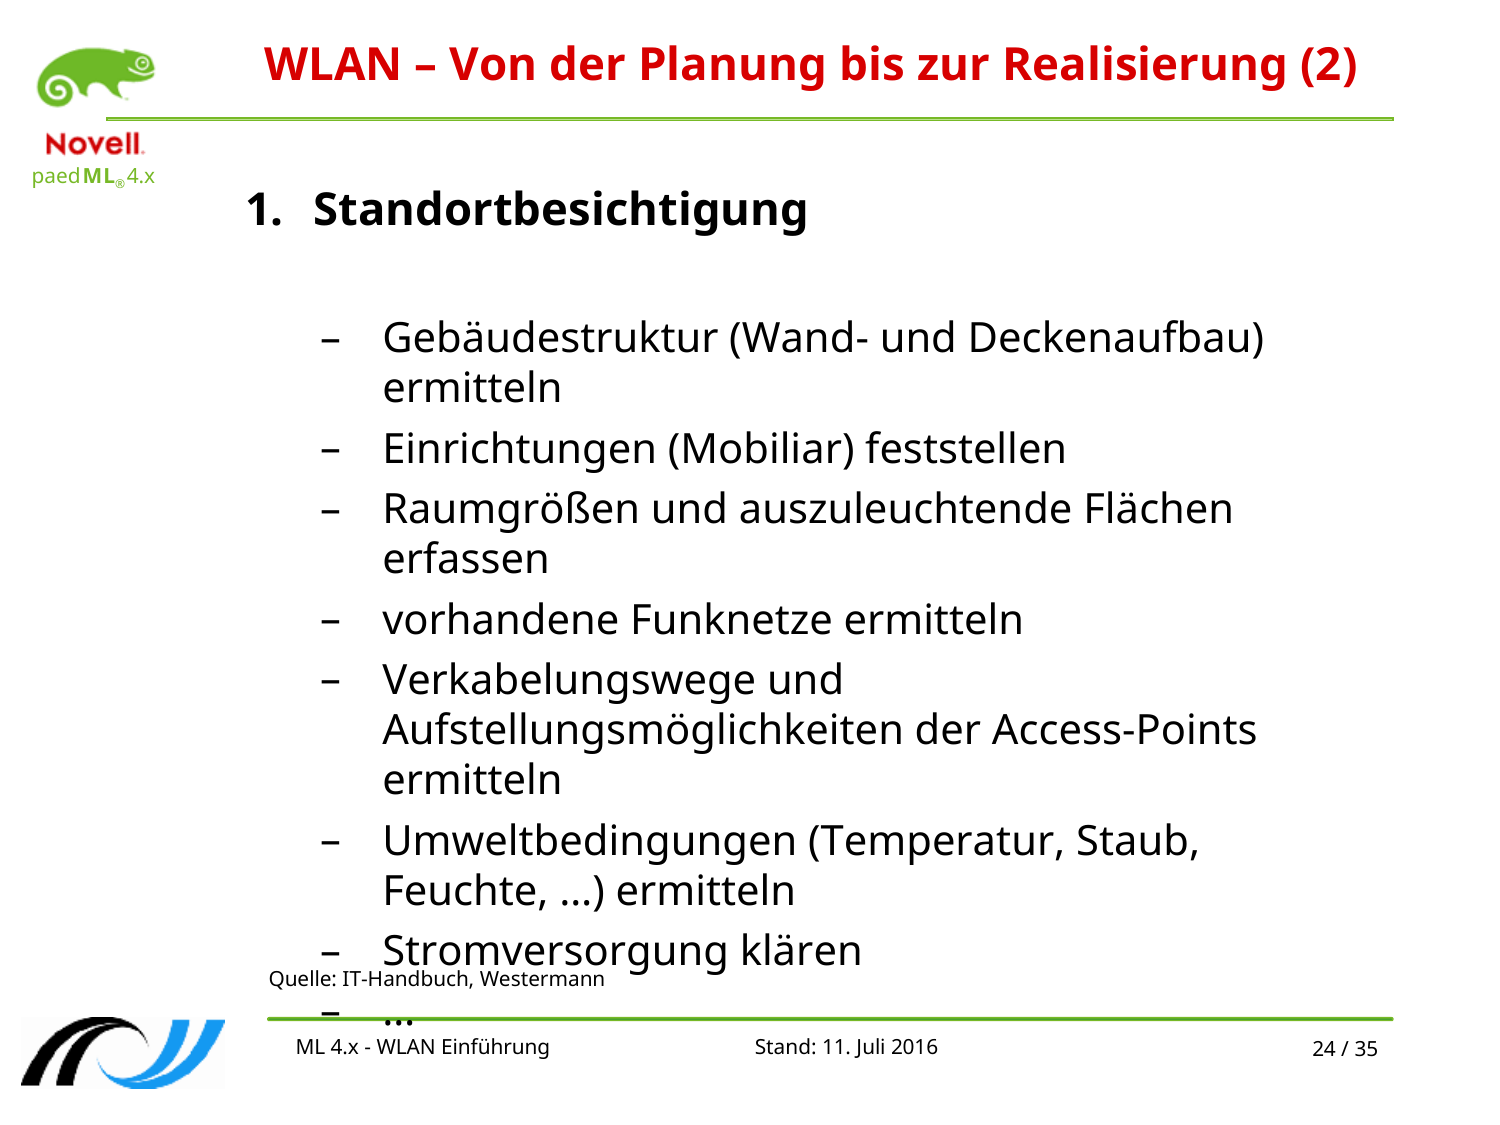

# WLAN – Von der Planung bis zur Realisierung (2)
Standortbesichtigung
Gebäudestruktur (Wand- und Deckenaufbau) ermitteln
Einrichtungen (Mobiliar) feststellen
Raumgrößen und auszuleuchtende Flächen erfassen
vorhandene Funknetze ermitteln
Verkabelungswege und Aufstellungsmöglichkeiten der Access-Points ermitteln
Umweltbedingungen (Temperatur, Staub, Feuchte, …) ermitteln
Stromversorgung klären
…
Quelle: IT-Handbuch, Westermann
ML 4.x - WLAN Einführung
11. Juli 2016
24